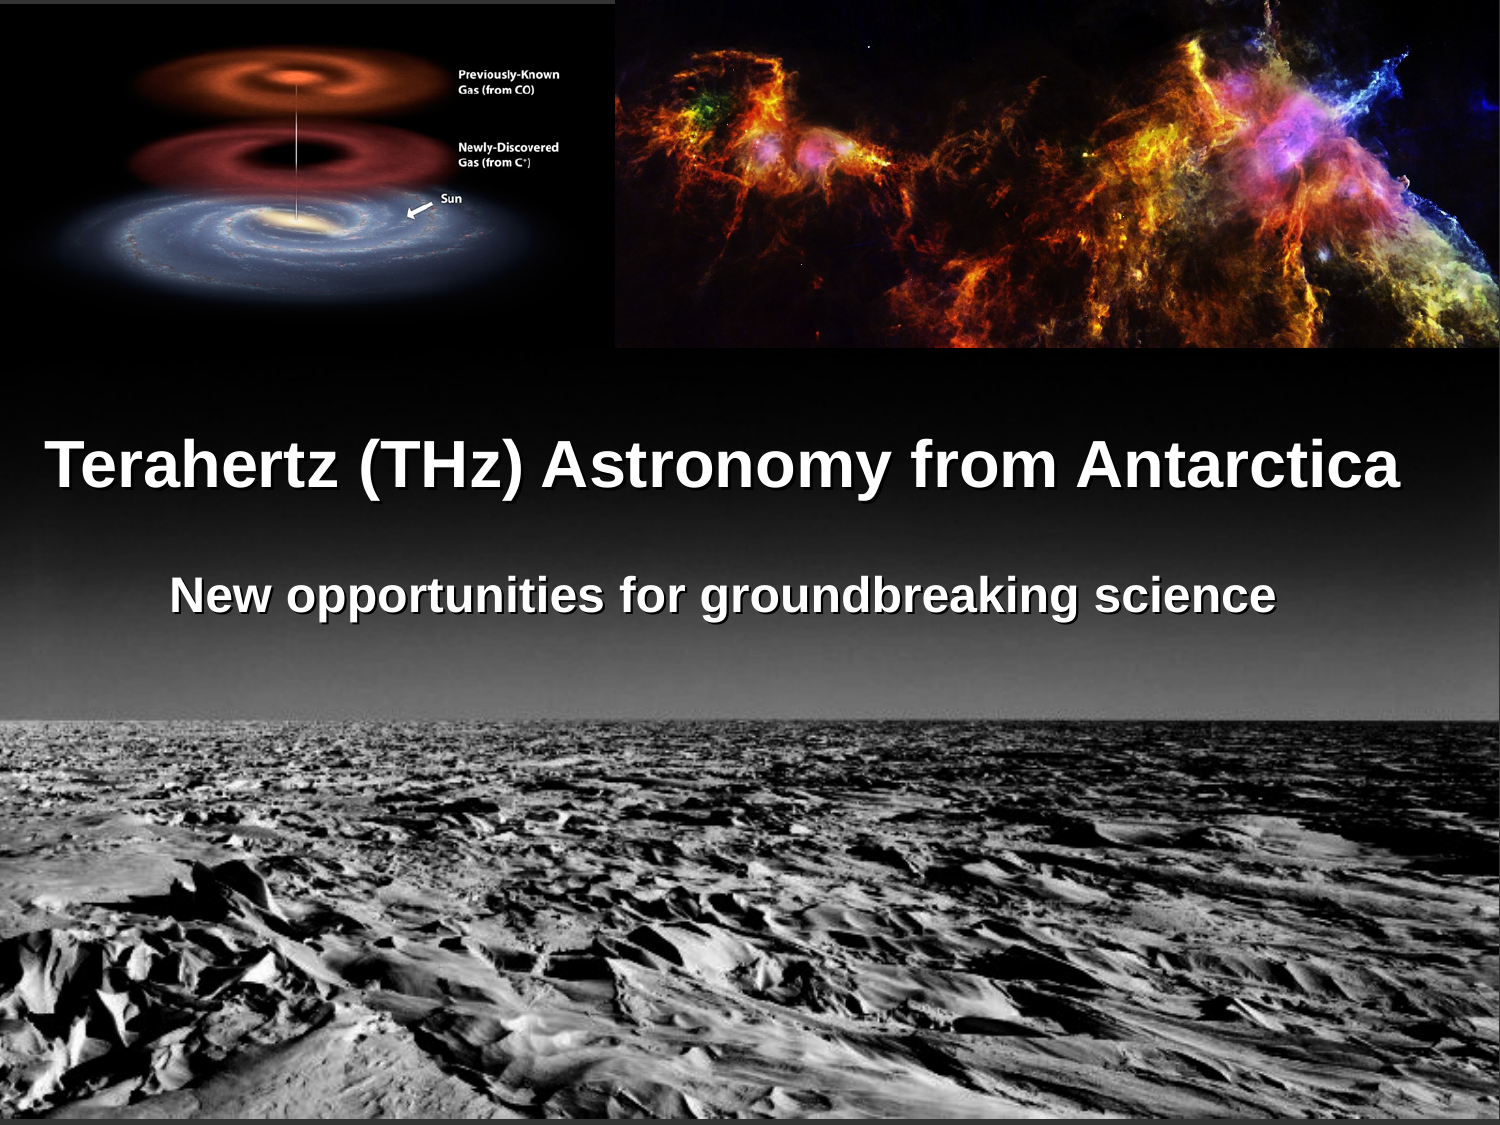

Terahertz (THz) Astronomy from Antarctica
New opportunities for groundbreaking science